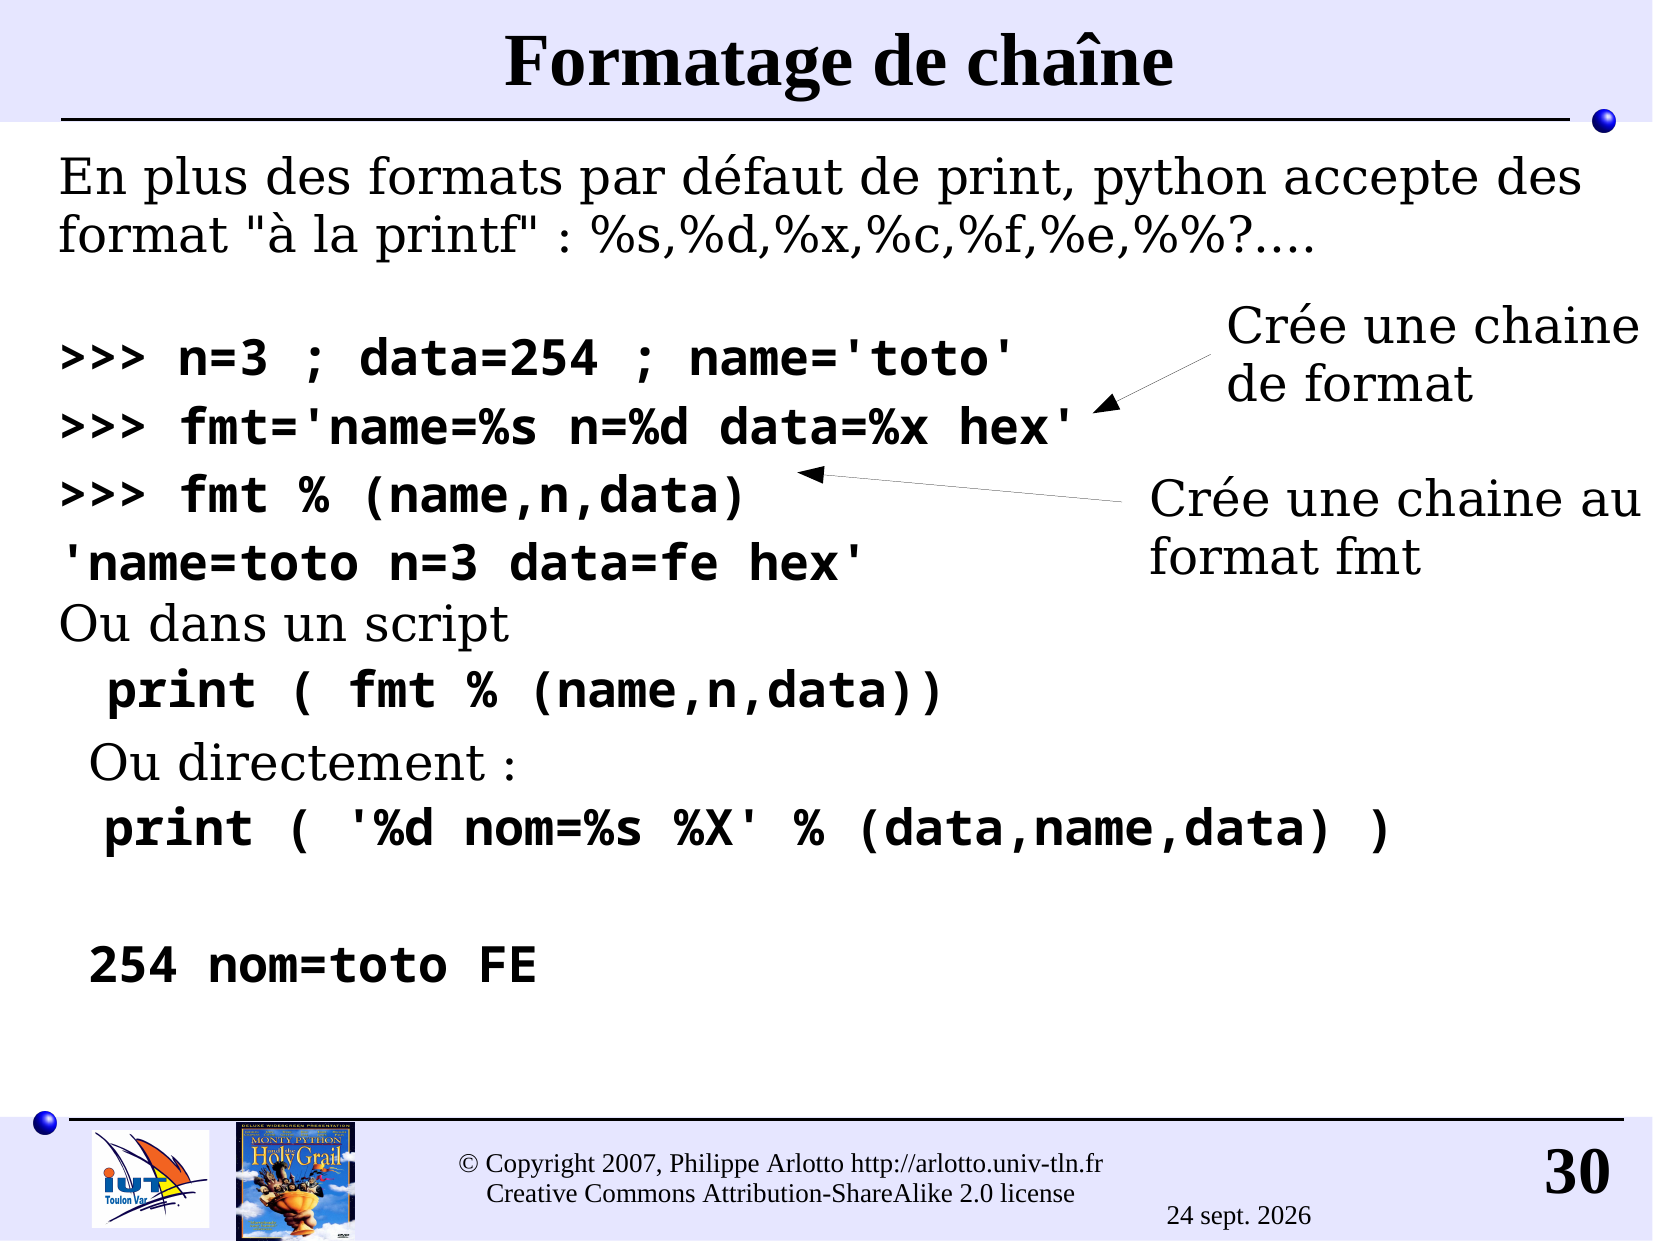

# Formatage de chaîne
En plus des formats par défaut de print, python accepte des
format "à la printf" : %s,%d,%x,%c,%f,%e,%%?....
>>> n=3 ; data=254 ; name='toto'
>>> fmt='name=%s n=%d data=%x hex'
>>> fmt % (name,n,data)
'name=toto n=3 data=fe hex'
Ou dans un script
 print ( fmt % (name,n,data))
Crée une chaine
de format
Crée une chaine au
format fmt
Ou directement :
 print ( '%d nom=%s %X' % (data,name,data) )
254 nom=toto FE